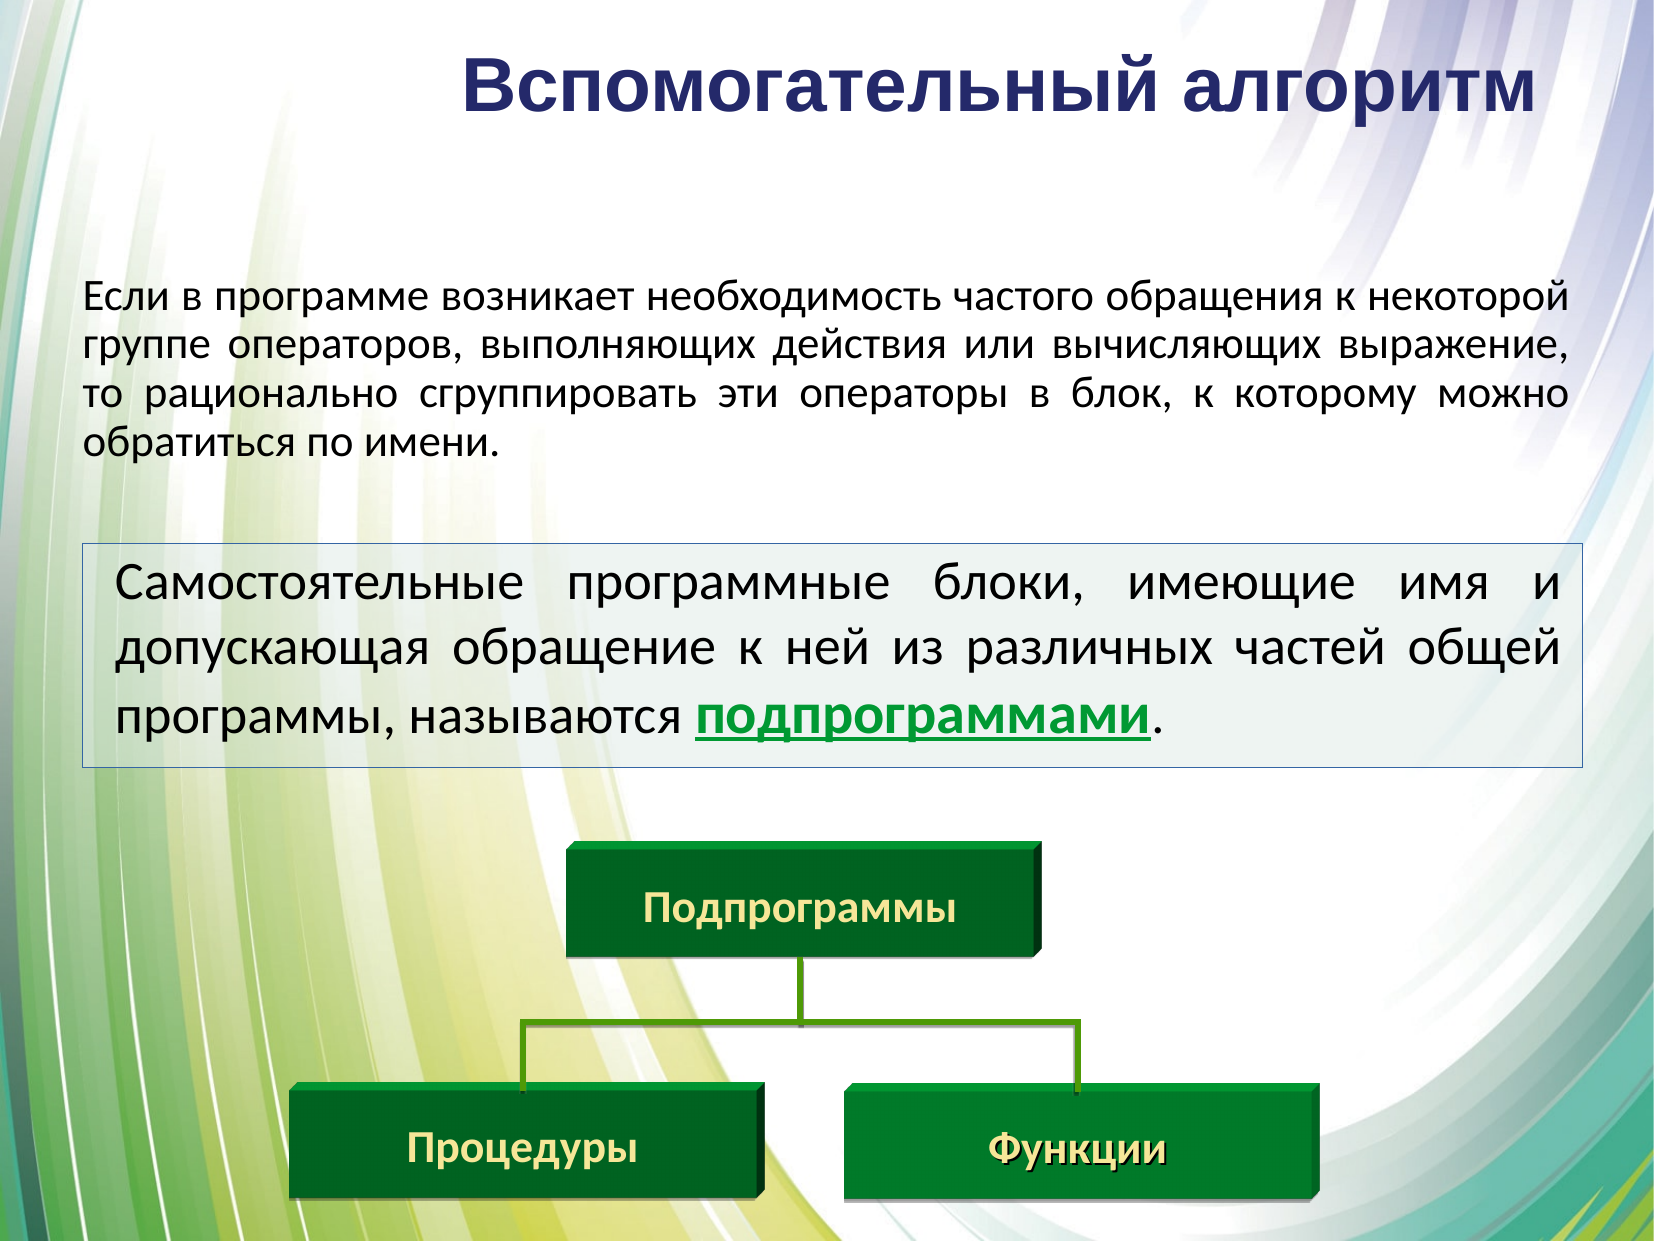

Вспомогательный алгоритм
Если в программе возникает необходимость частого обращения к некоторой группе операторов, выполняющих действия или вычисляющих выражение, то рационально сгруппировать эти операторы в блок, к которому можно обратиться по имени.
Самостоятельные программные блоки, имеющие имя и допускающая обращение к ней из различных частей общей программы, называются подпрограммами.
Подпрограммы
Процедуры
Функции